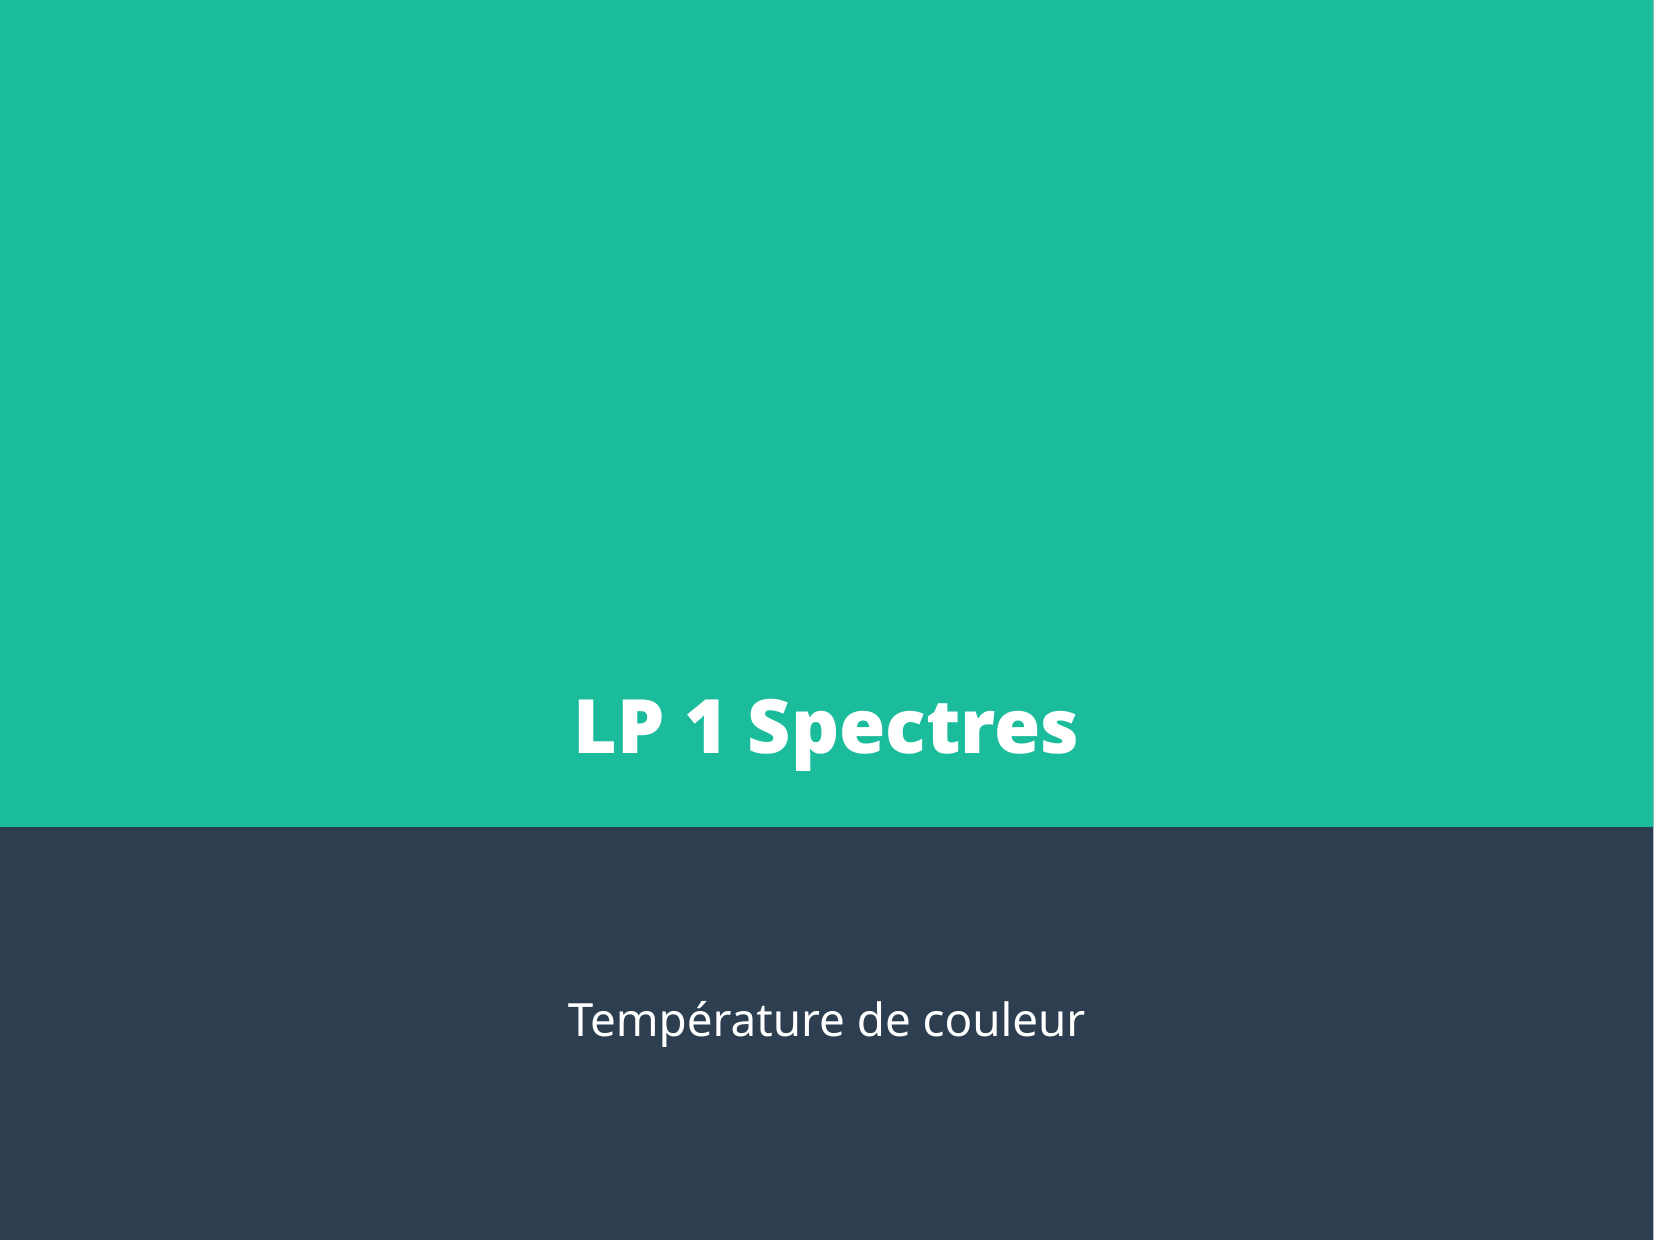

# LP 1 Spectres
Température de couleur